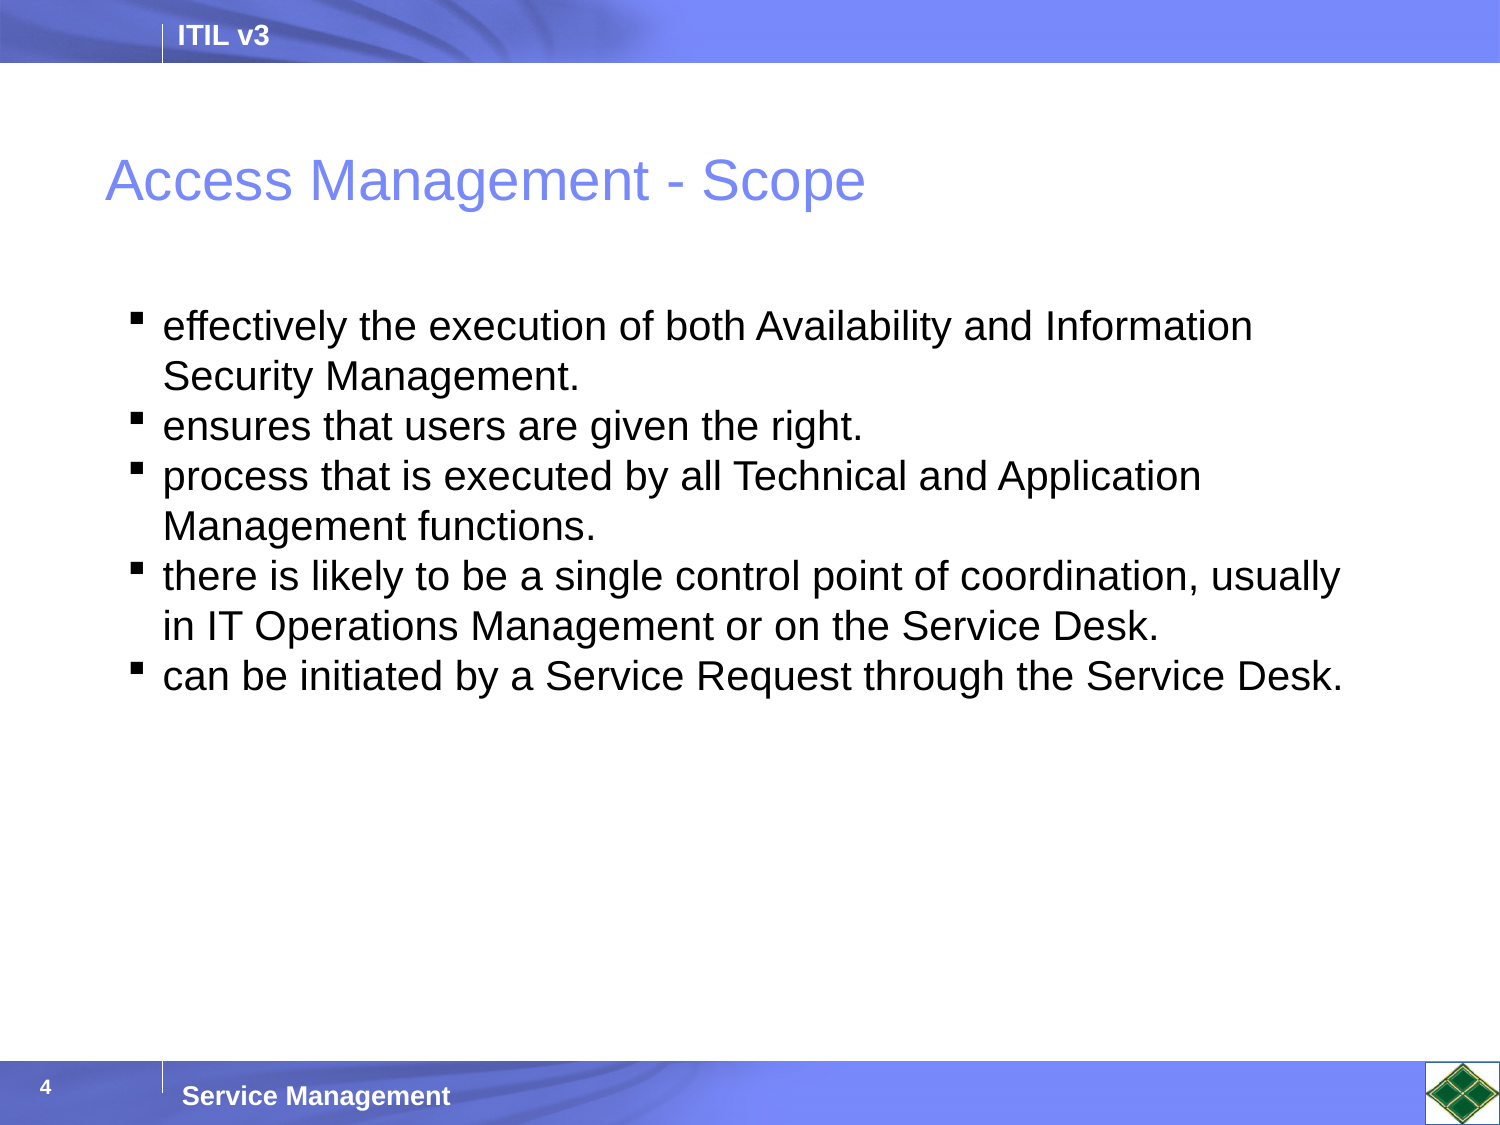

Access Management - Scope
effectively the execution of both Availability and Information Security Management.
ensures that users are given the right.
process that is executed by all Technical and Application Management functions.
there is likely to be a single control point of coordination, usually in IT Operations Management or on the Service Desk.
can be initiated by a Service Request through the Service Desk.